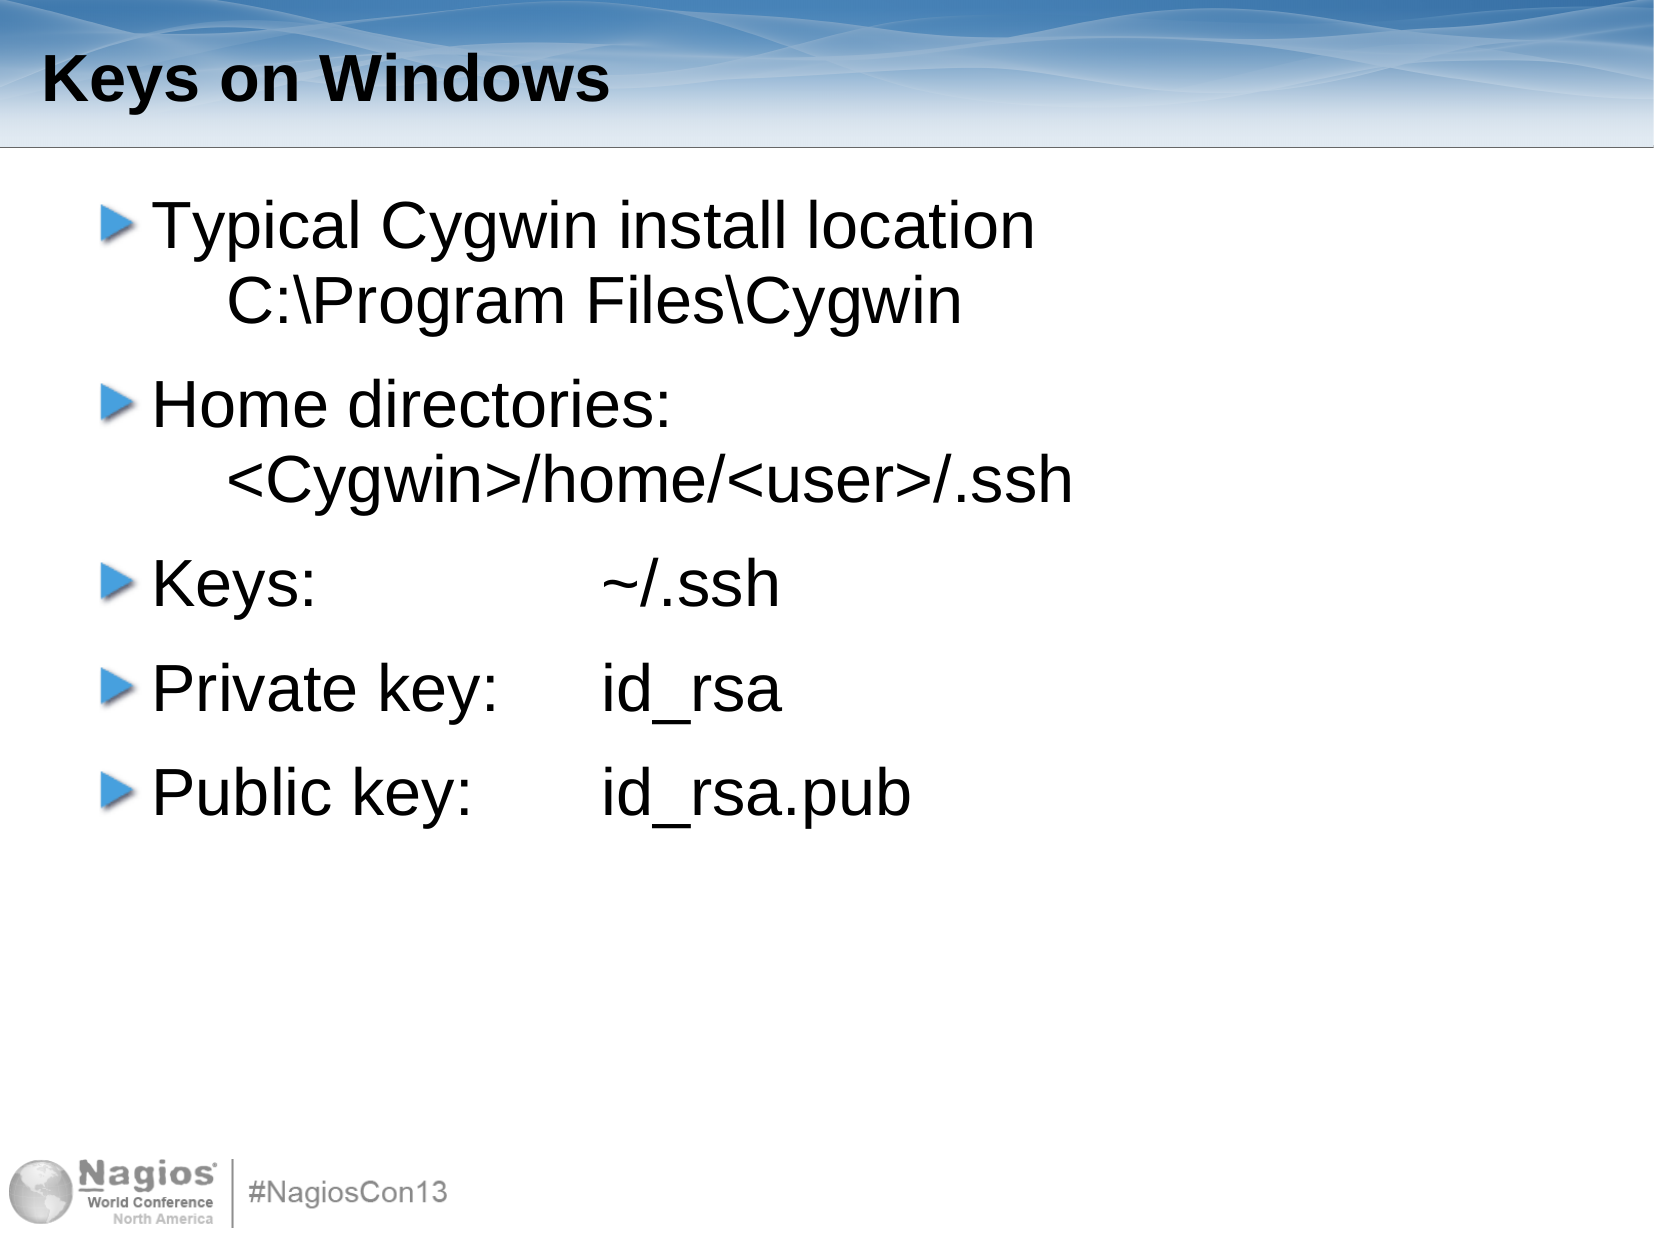

# Keys on Windows
Typical Cygwin install location
	C:\Program Files\Cygwin
Home directories:
	<Cygwin>/home/<user>/.ssh
Keys: 				~/.ssh
Private key:		id_rsa
Public key:		id_rsa.pub